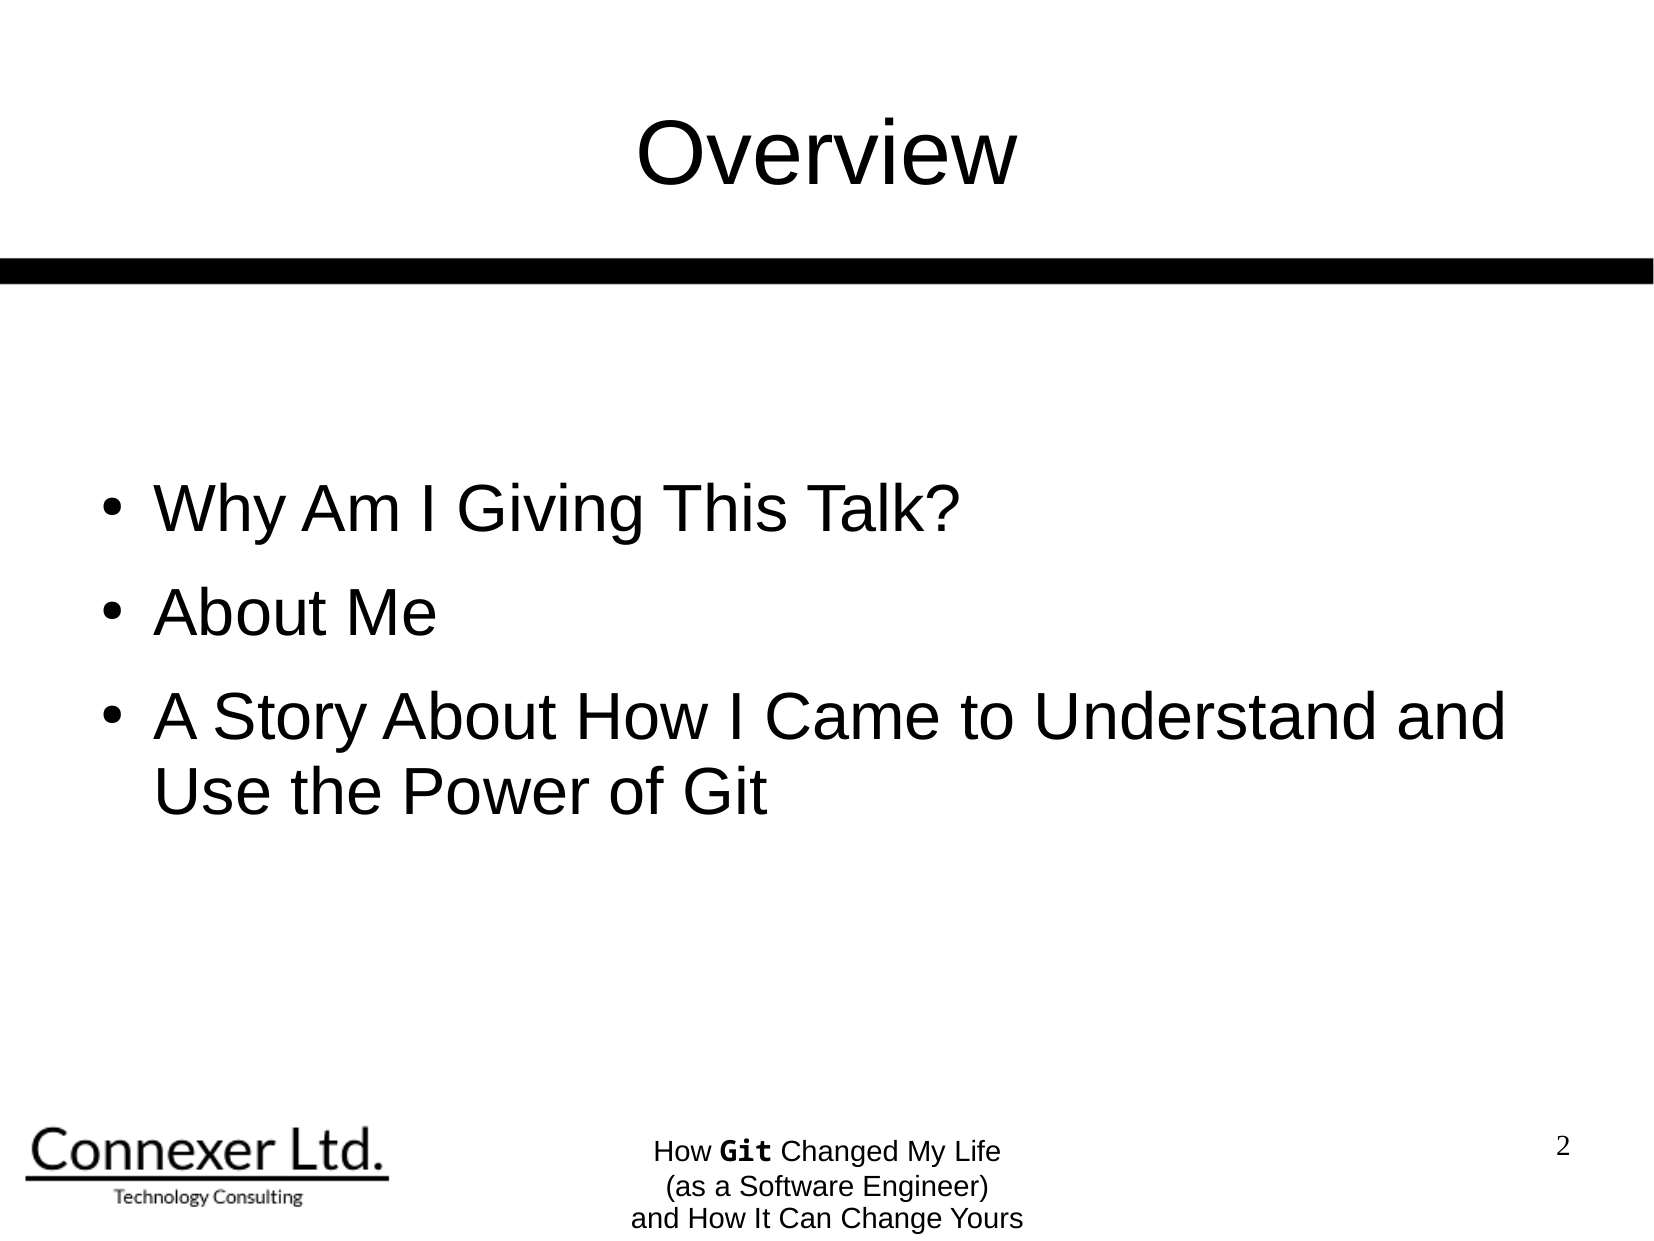

# Overview
Why Am I Giving This Talk?
About Me
A Story About How I Came to Understand and Use the Power of Git
2